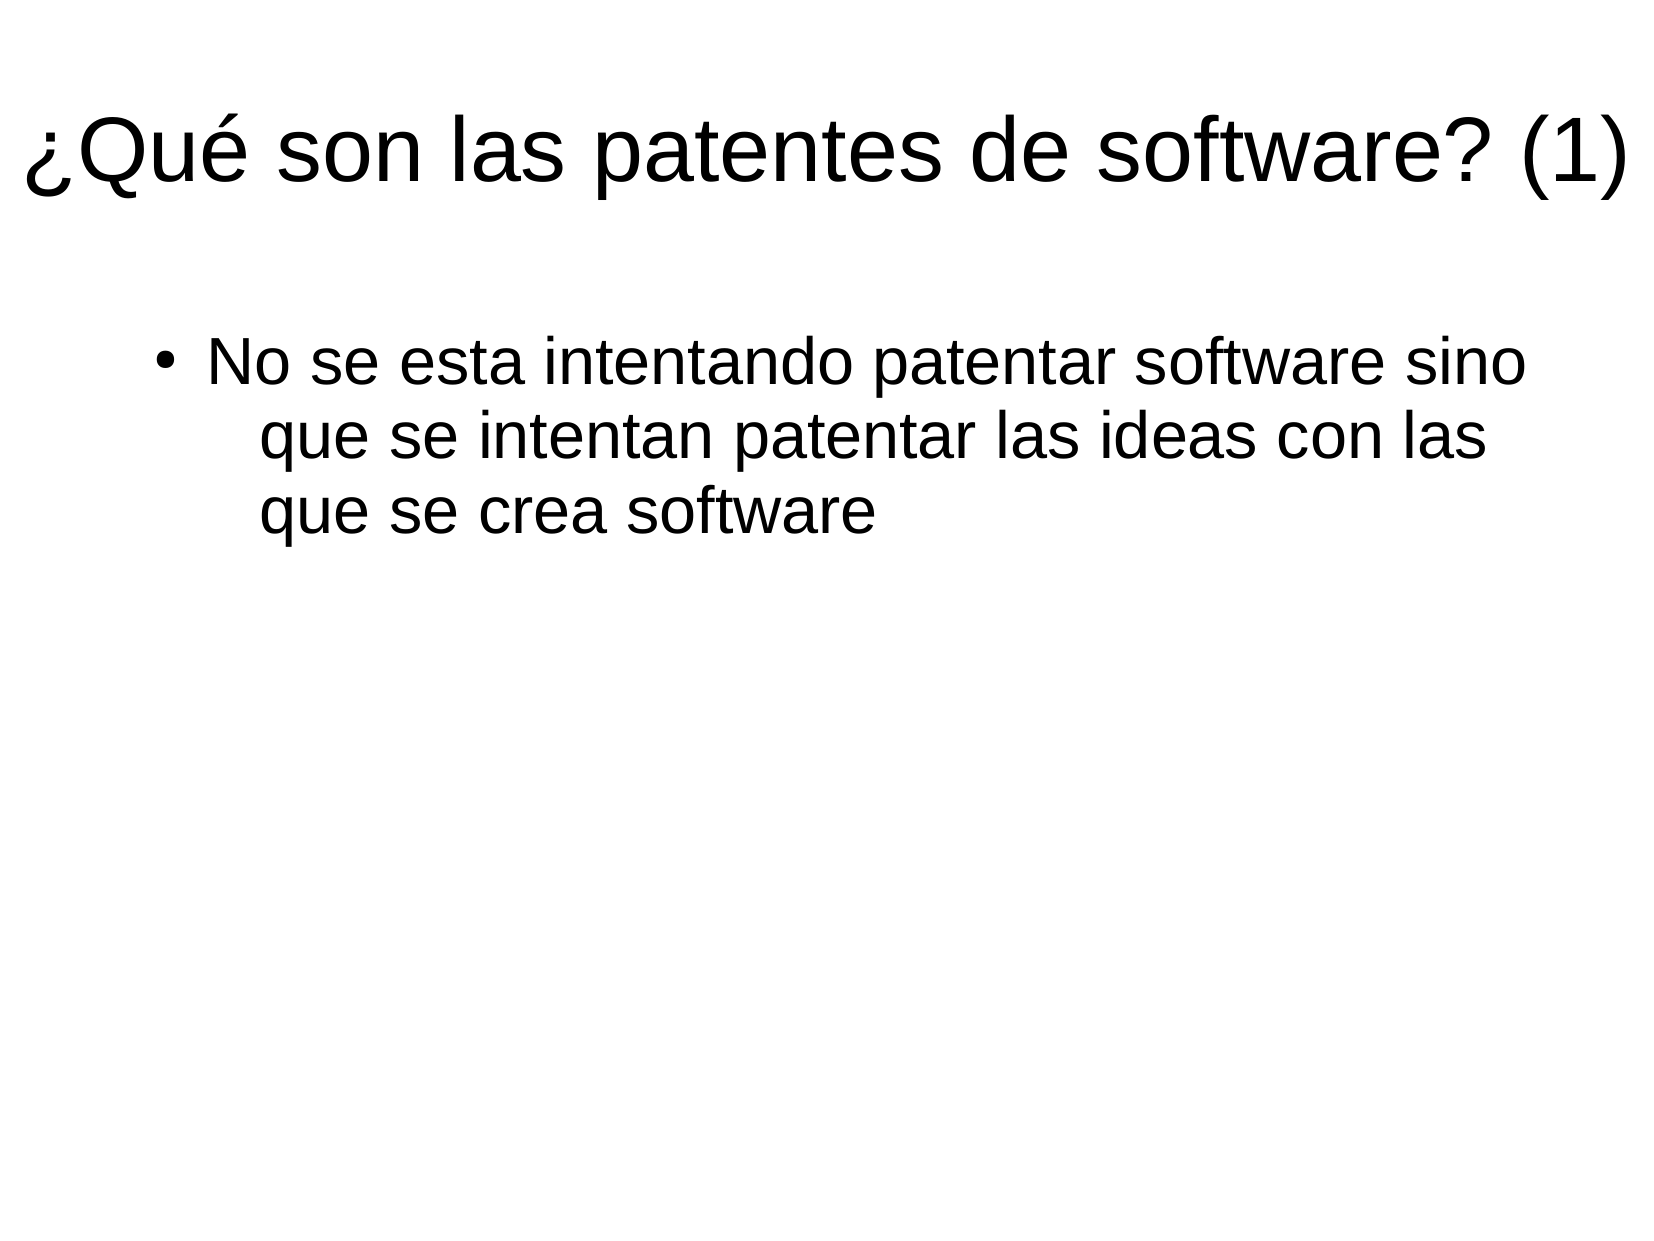

# ¿Qué son las patentes de software? (1)
No se esta intentando patentar software sino que se intentan patentar las ideas con las que se crea software